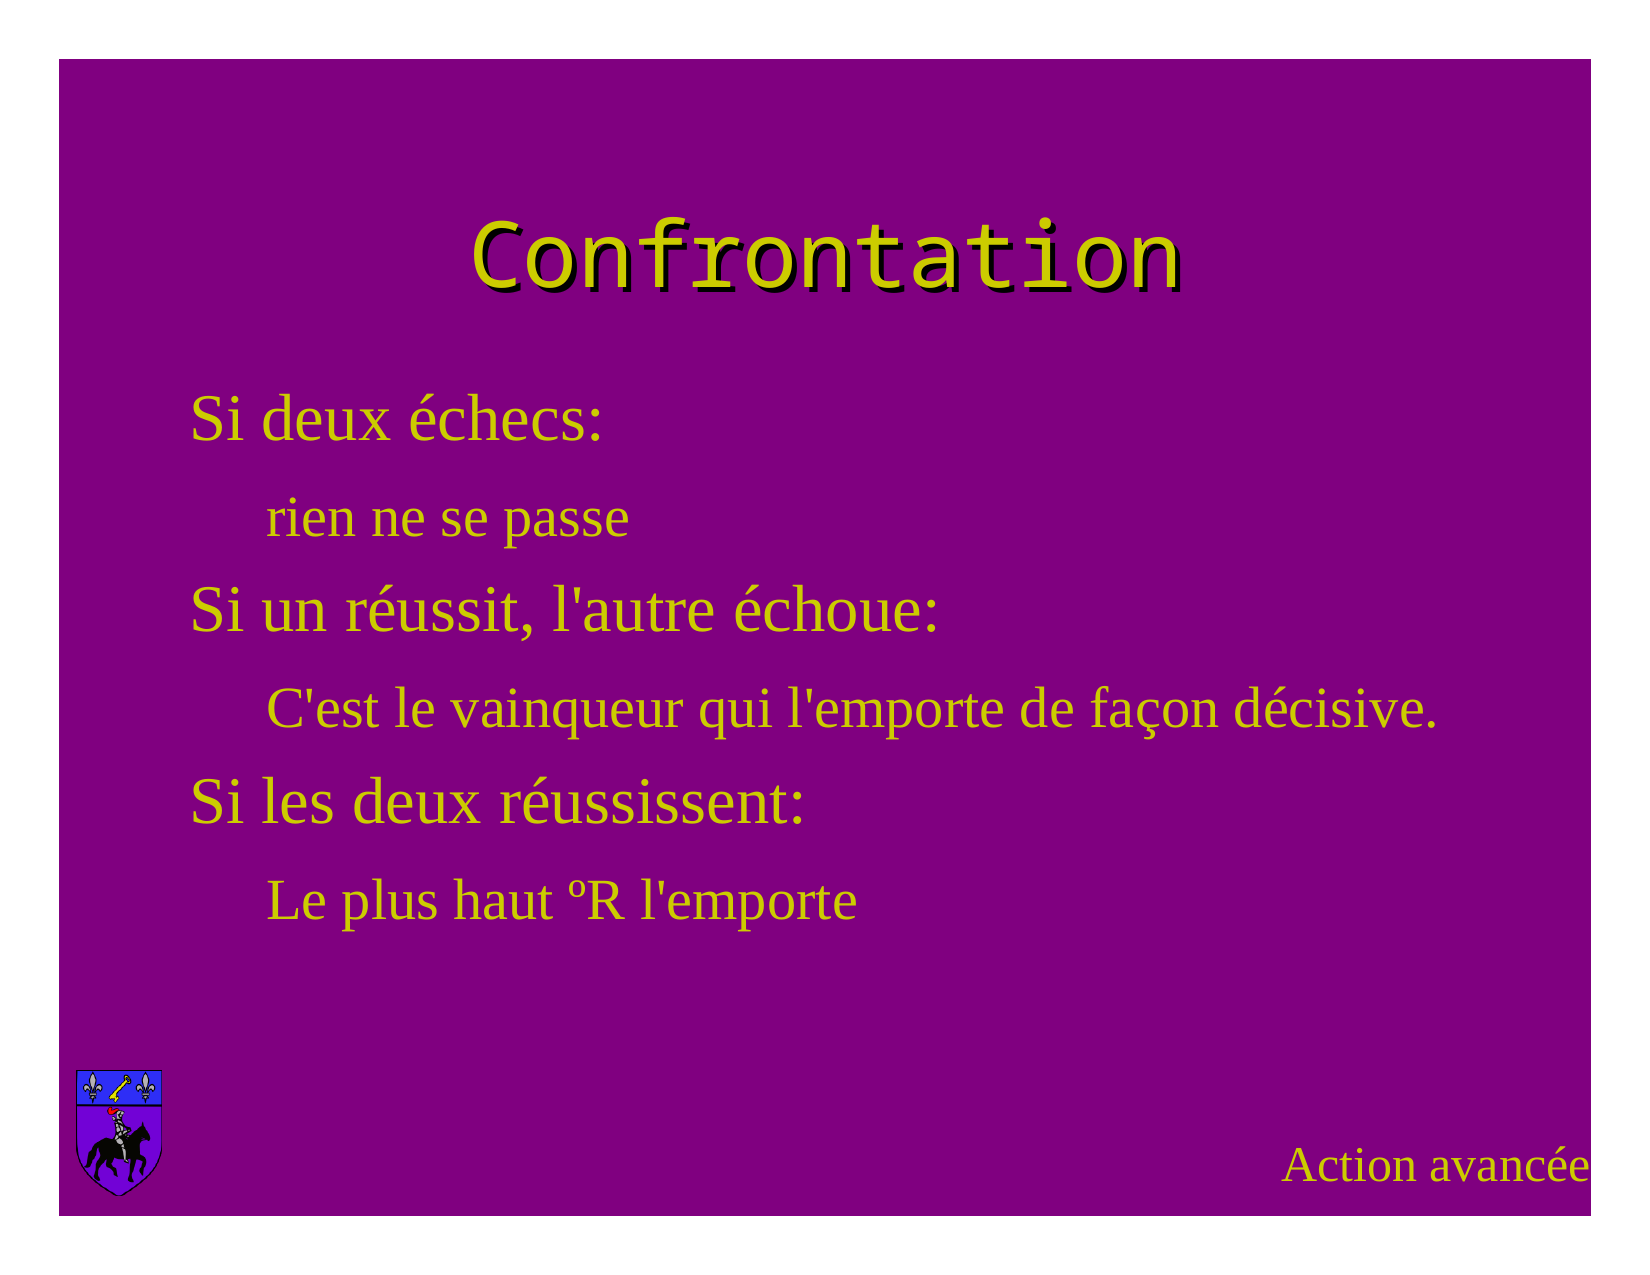

# Confrontation
Si deux échecs:
rien ne se passe
Si un réussit, l'autre échoue:
C'est le vainqueur qui l'emporte de façon décisive.
Si les deux réussissent:
Le plus haut ºR l'emporte
Action avancée